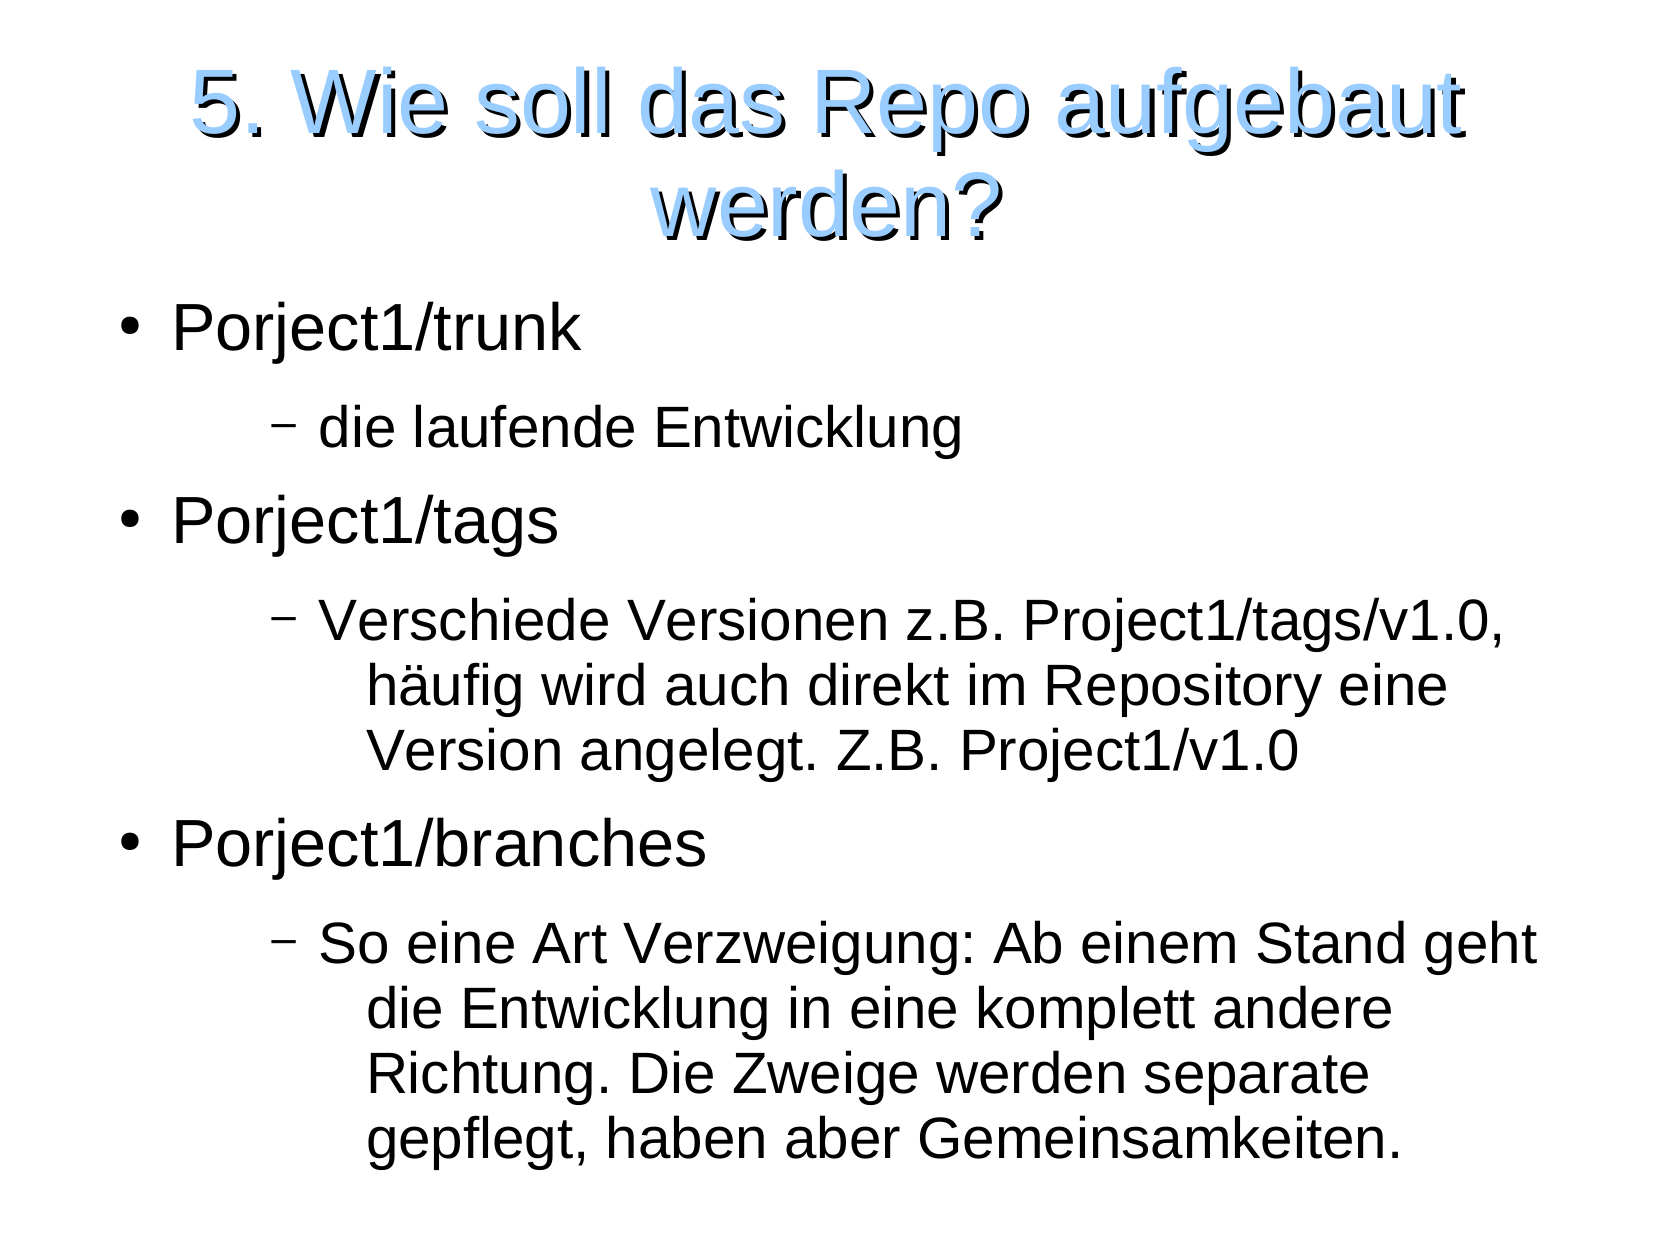

# 5. Wie soll das Repo aufgebaut werden?
Porject1/trunk
die laufende Entwicklung
Porject1/tags
Verschiede Versionen z.B. Project1/tags/v1.0, häufig wird auch direkt im Repository eine Version angelegt. Z.B. Project1/v1.0
Porject1/branches
So eine Art Verzweigung: Ab einem Stand geht die Entwicklung in eine komplett andere Richtung. Die Zweige werden separate gepflegt, haben aber Gemeinsamkeiten.